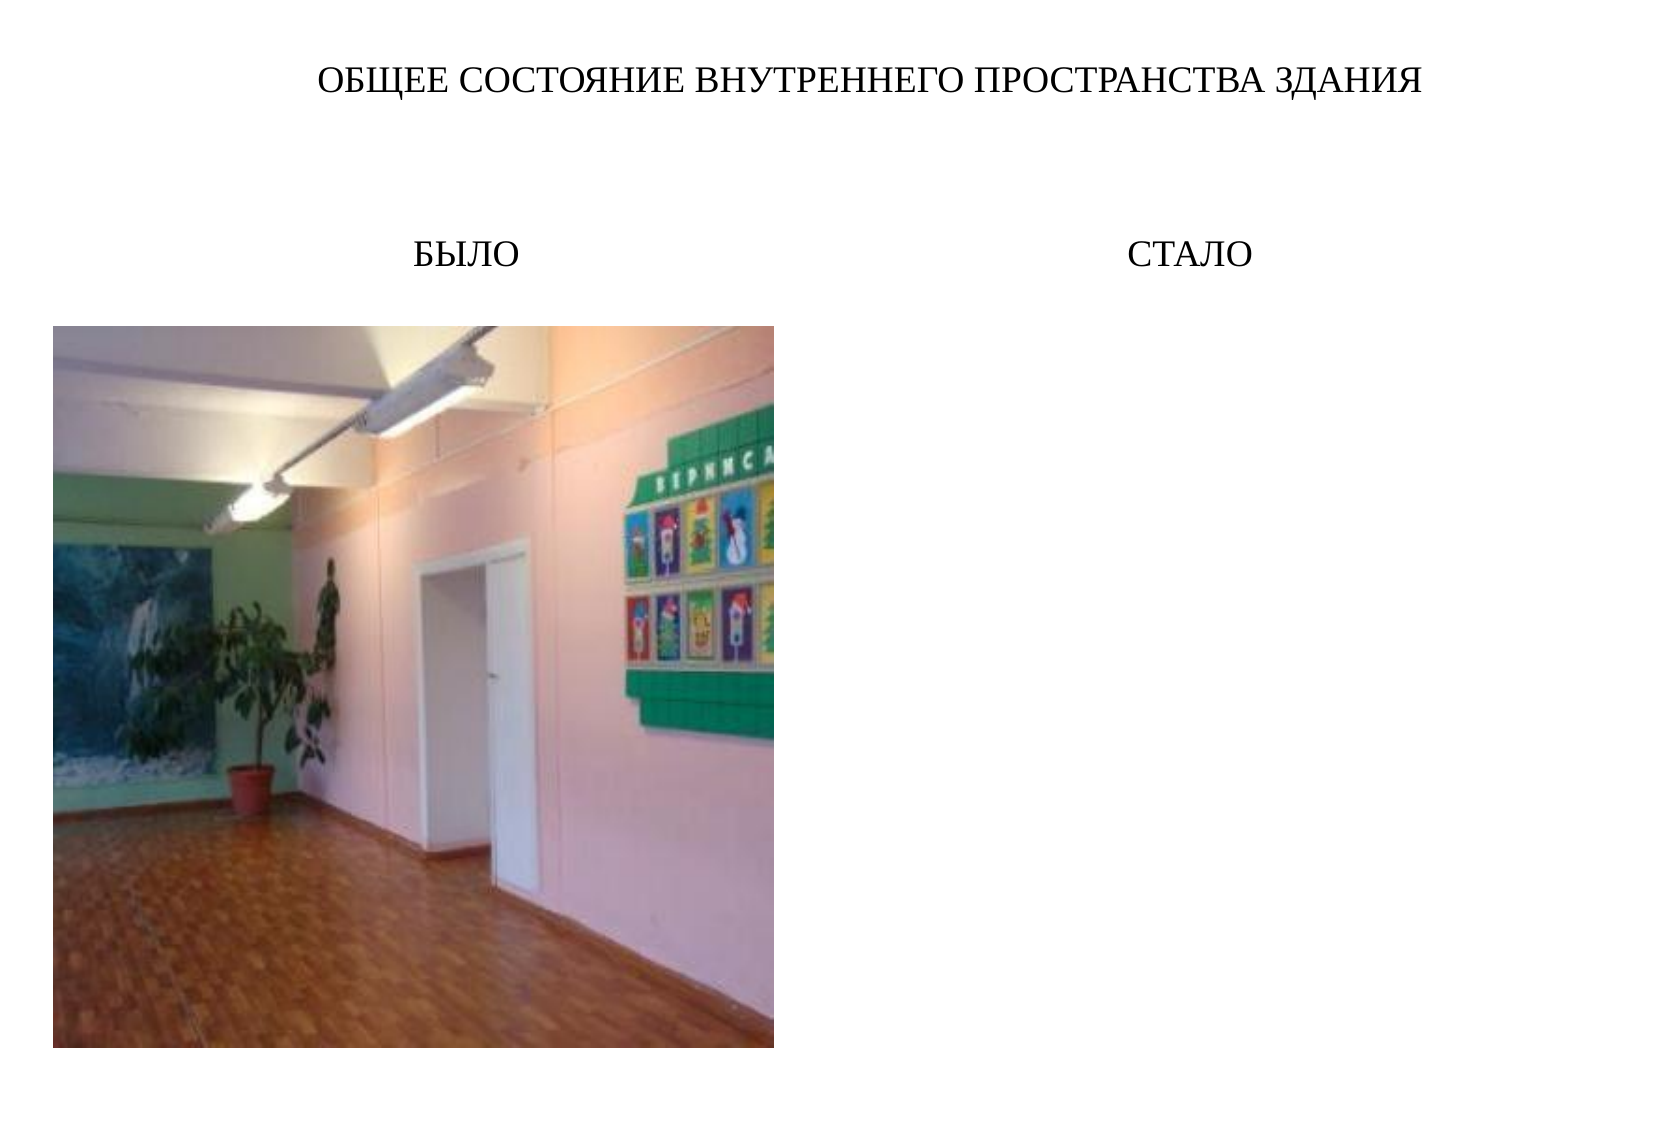

ОБЩЕЕ СОСТОЯНИЕ ВНУТРЕННЕГО ПРОСТРАНСТВА ЗДАНИЯ
БЫЛО
СТАЛО